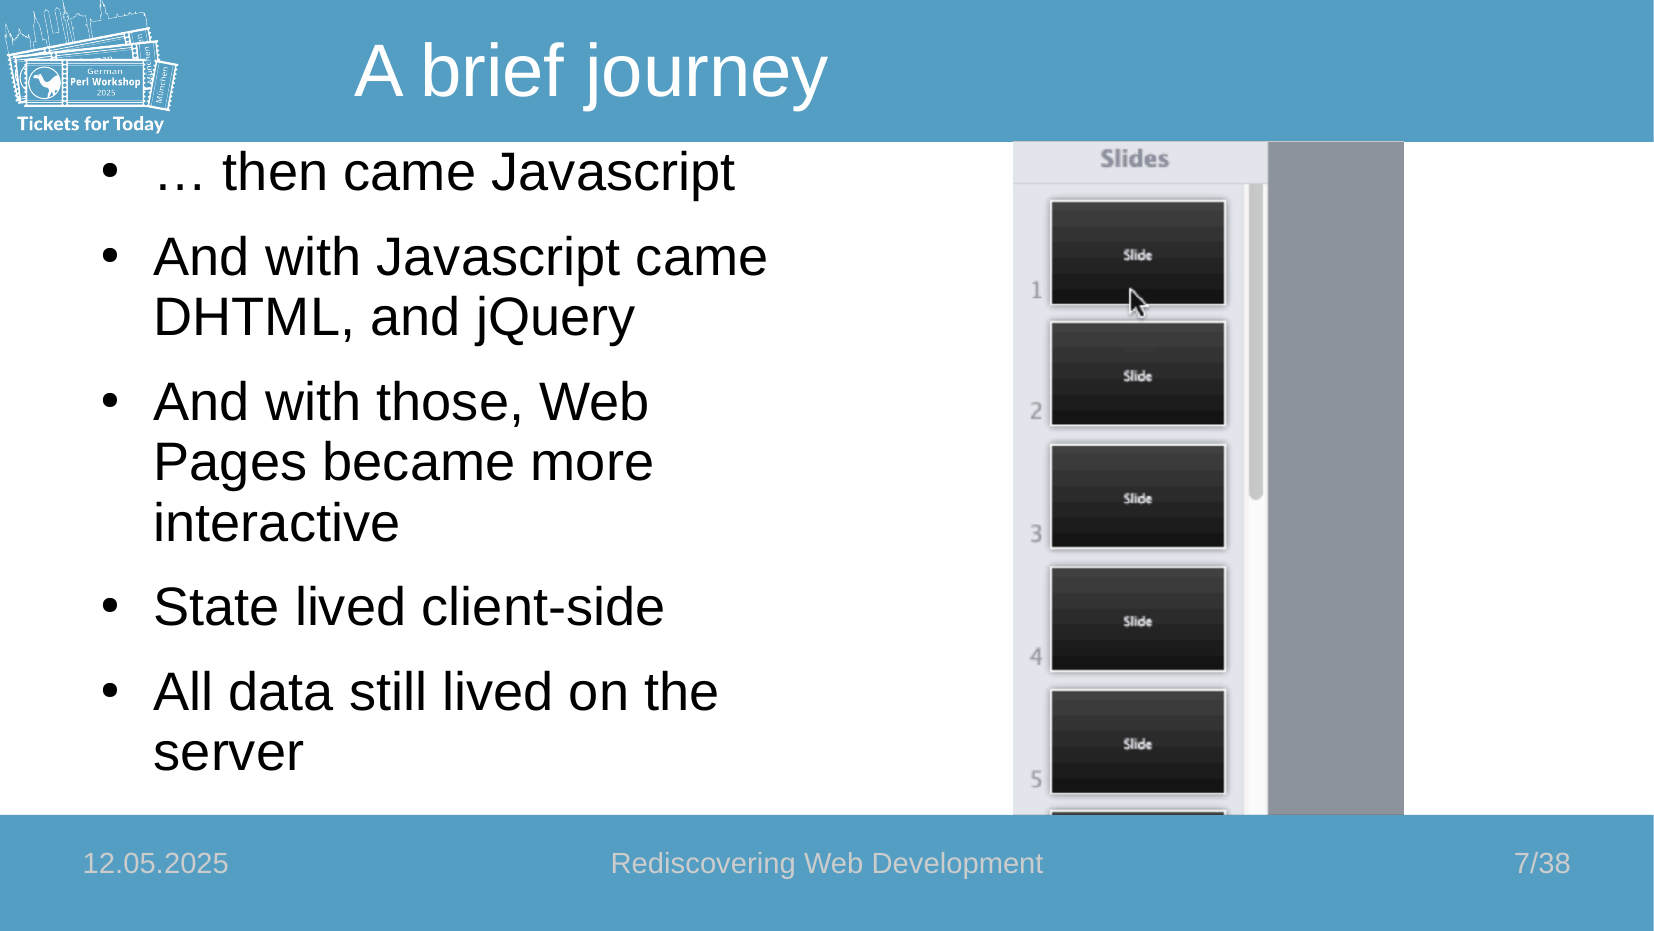

# A brief journey
… then came Javascript
And with Javascript came DHTML, and jQuery
And with those, Web Pages became more interactive
State lived client-side
All data still lived on the server
08. März 2019
7